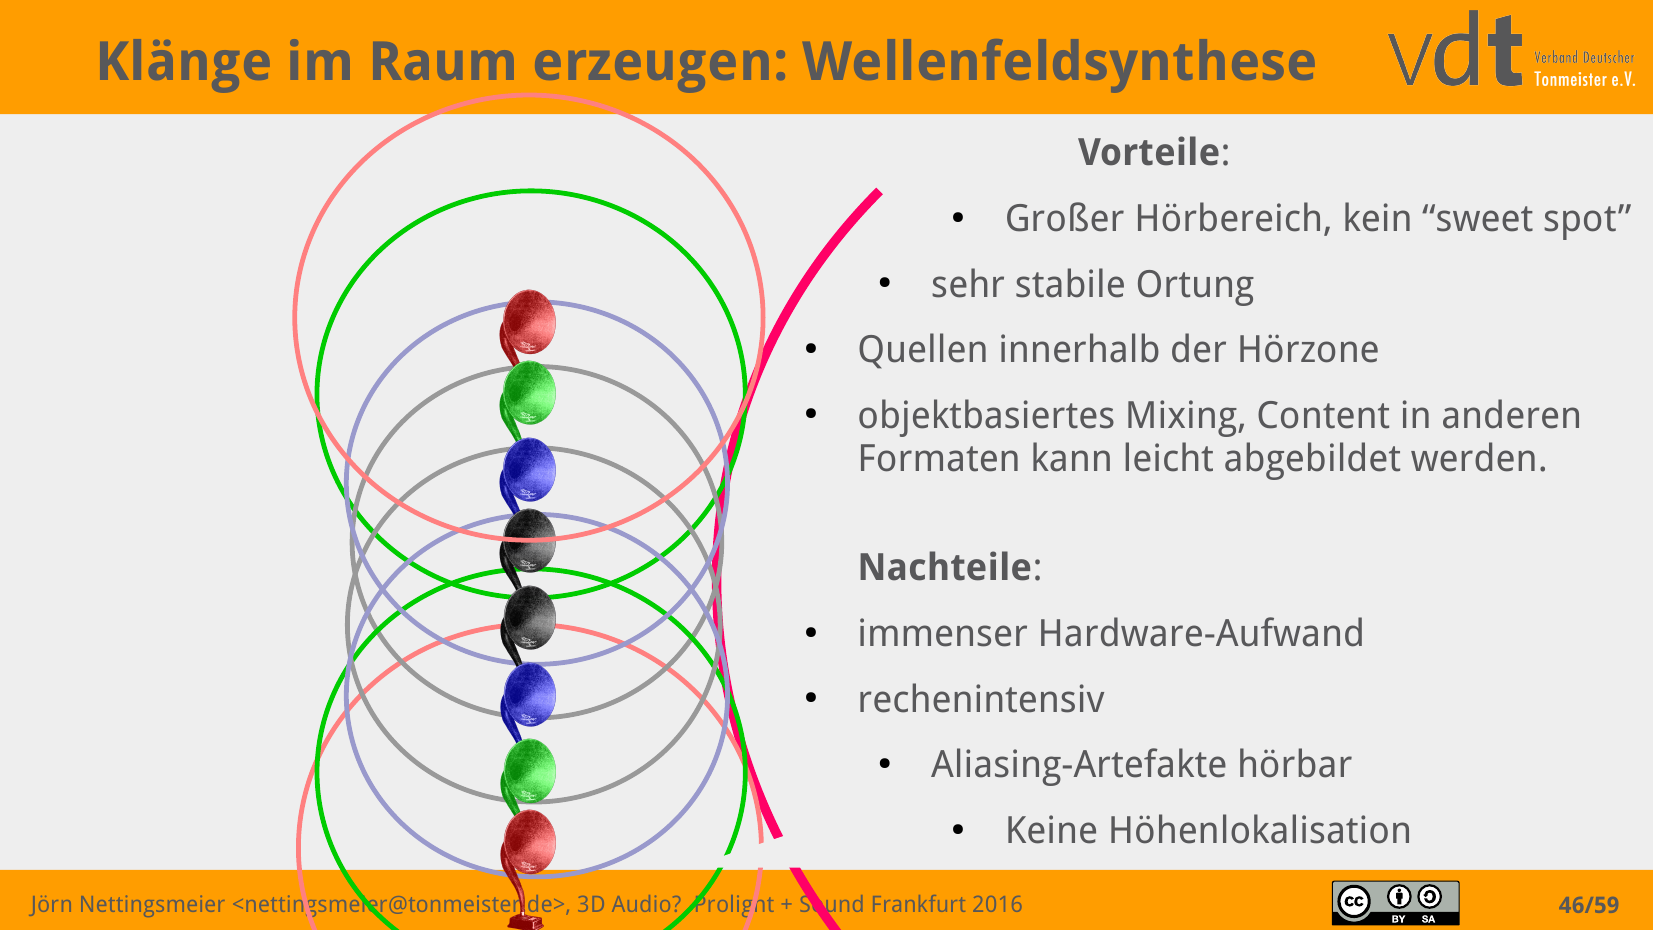

# Klänge im Raum erzeugen: Wellenfeldsynthese
Vorteile:
Großer Hörbereich, kein “sweet spot”
sehr stabile Ortung
Quellen innerhalb der Hörzone
objektbasiertes Mixing, Content in anderen Formaten kann leicht abgebildet werden.
Nachteile:
immenser Hardware-Aufwand
rechenintensiv
Aliasing-Artefakte hörbar
Keine Höhenlokalisation